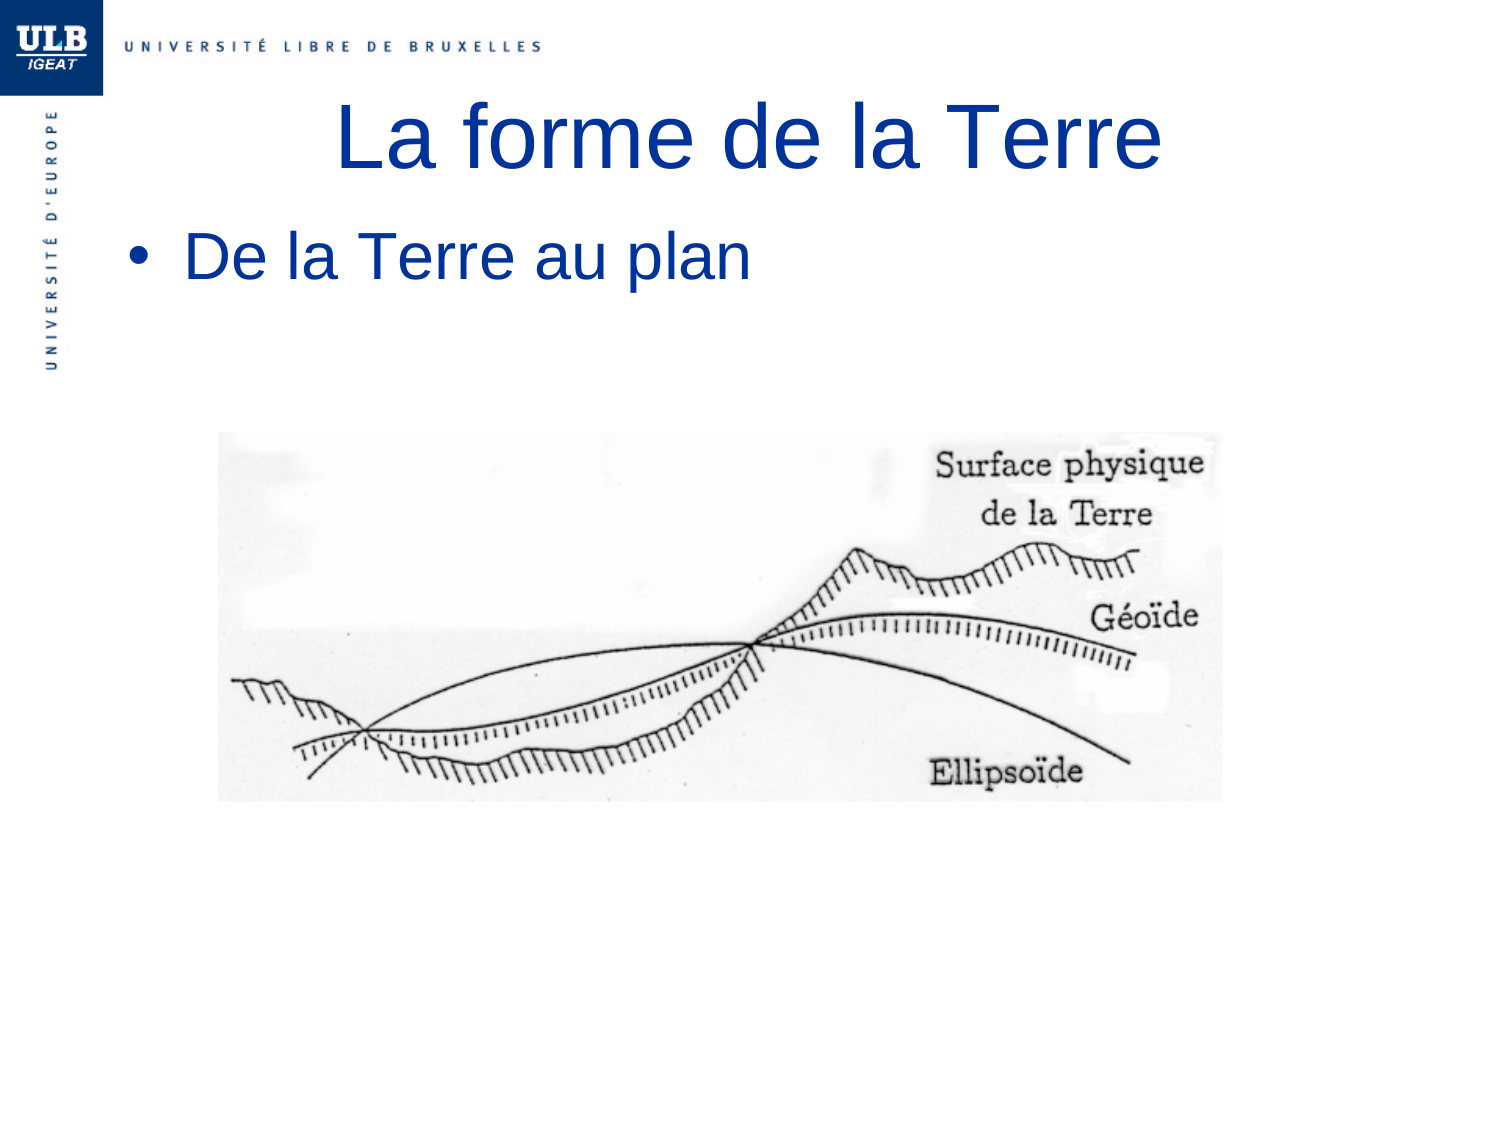

# La forme de la Terre
De la Terre au plan